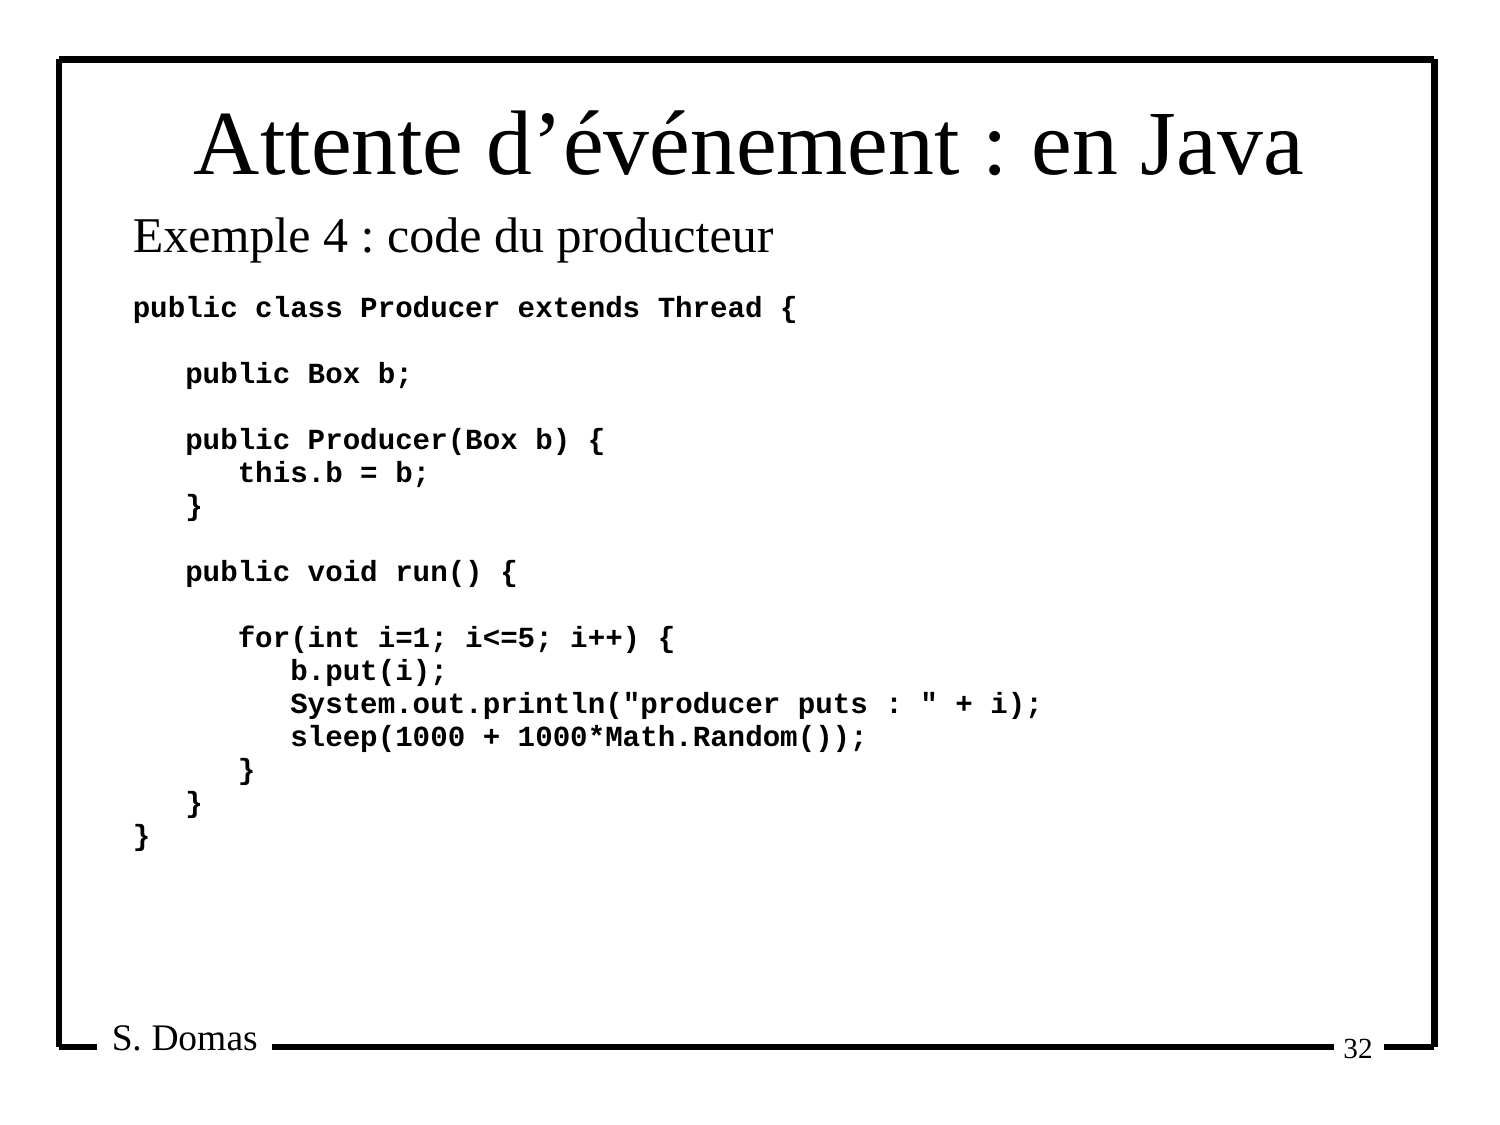

# Attente d’événement : en Java
S. Domas
Exemple 4 : code du producteur
public class Producer extends Thread {
 public Box b;
 public Producer(Box b) {
 this.b = b;
 }
 public void run() {
 for(int i=1; i<=5; i++) {
 b.put(i);
 System.out.println("producer puts : " + i);
 sleep(1000 + 1000*Math.Random());
 }
 }
}
32